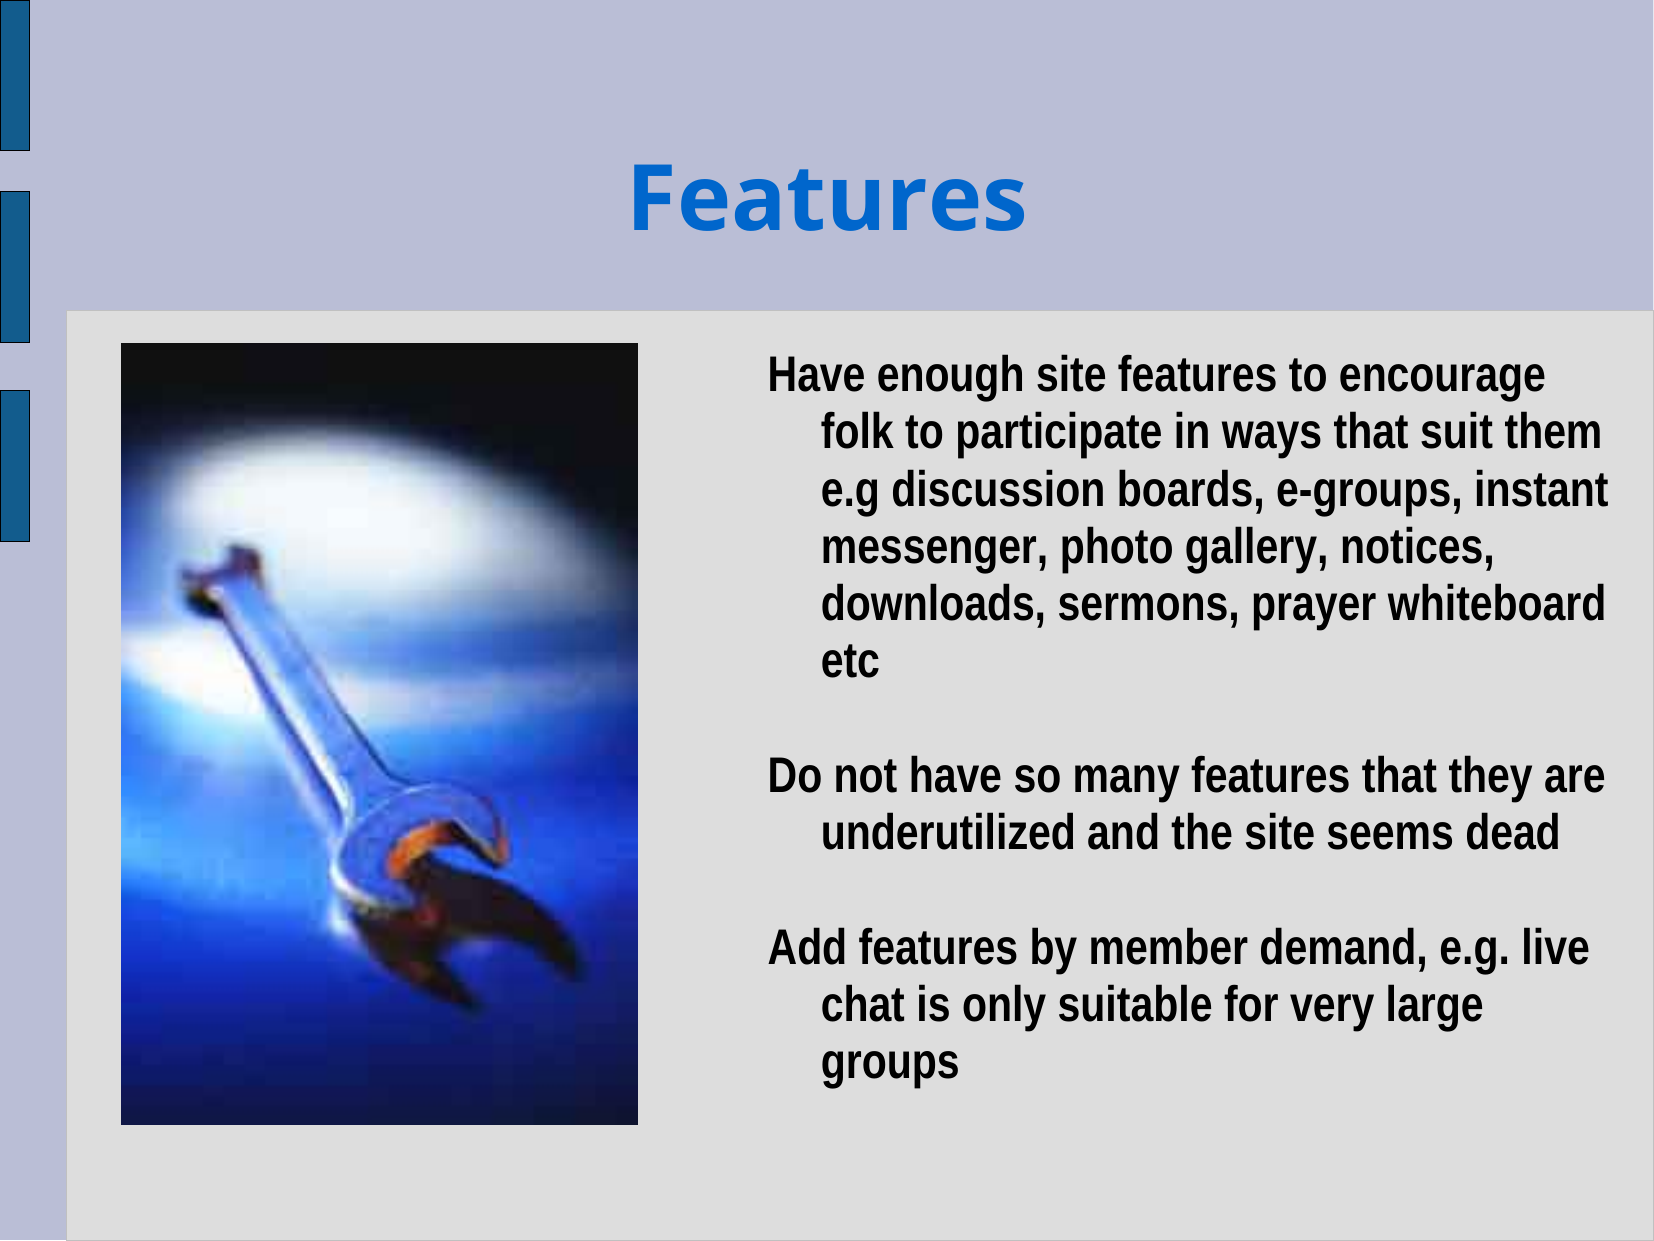

# Features
Have enough site features to encourage folk to participate in ways that suit them e.g discussion boards, e-groups, instant messenger, photo gallery, notices, downloads, sermons, prayer whiteboard etc
Do not have so many features that they are underutilized and the site seems dead
Add features by member demand, e.g. live chat is only suitable for very large groups